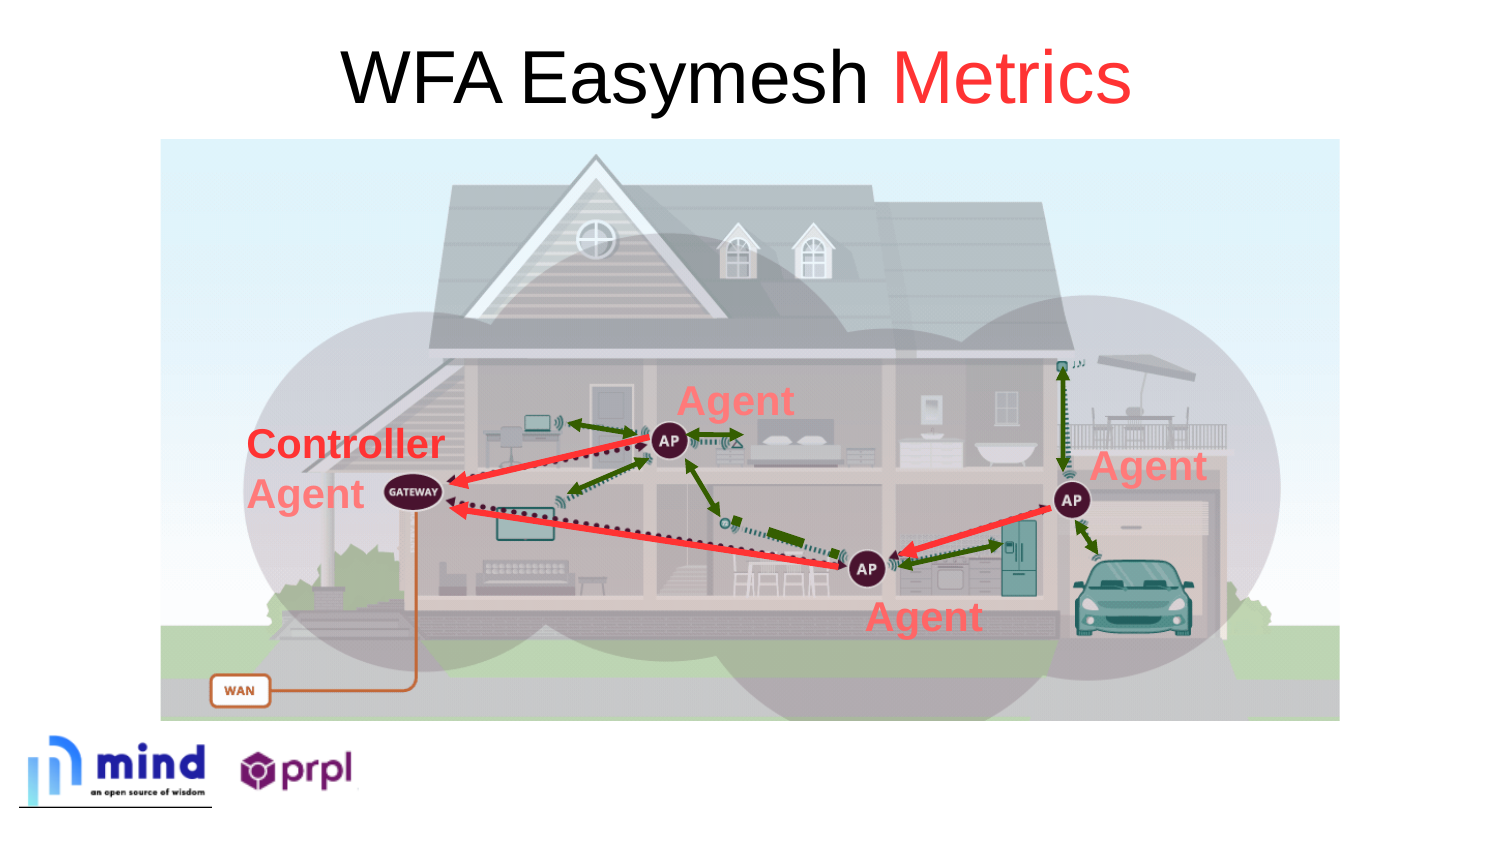

WFA Easymesh Metrics
Agent
Controller
Agent
Agent
Agent